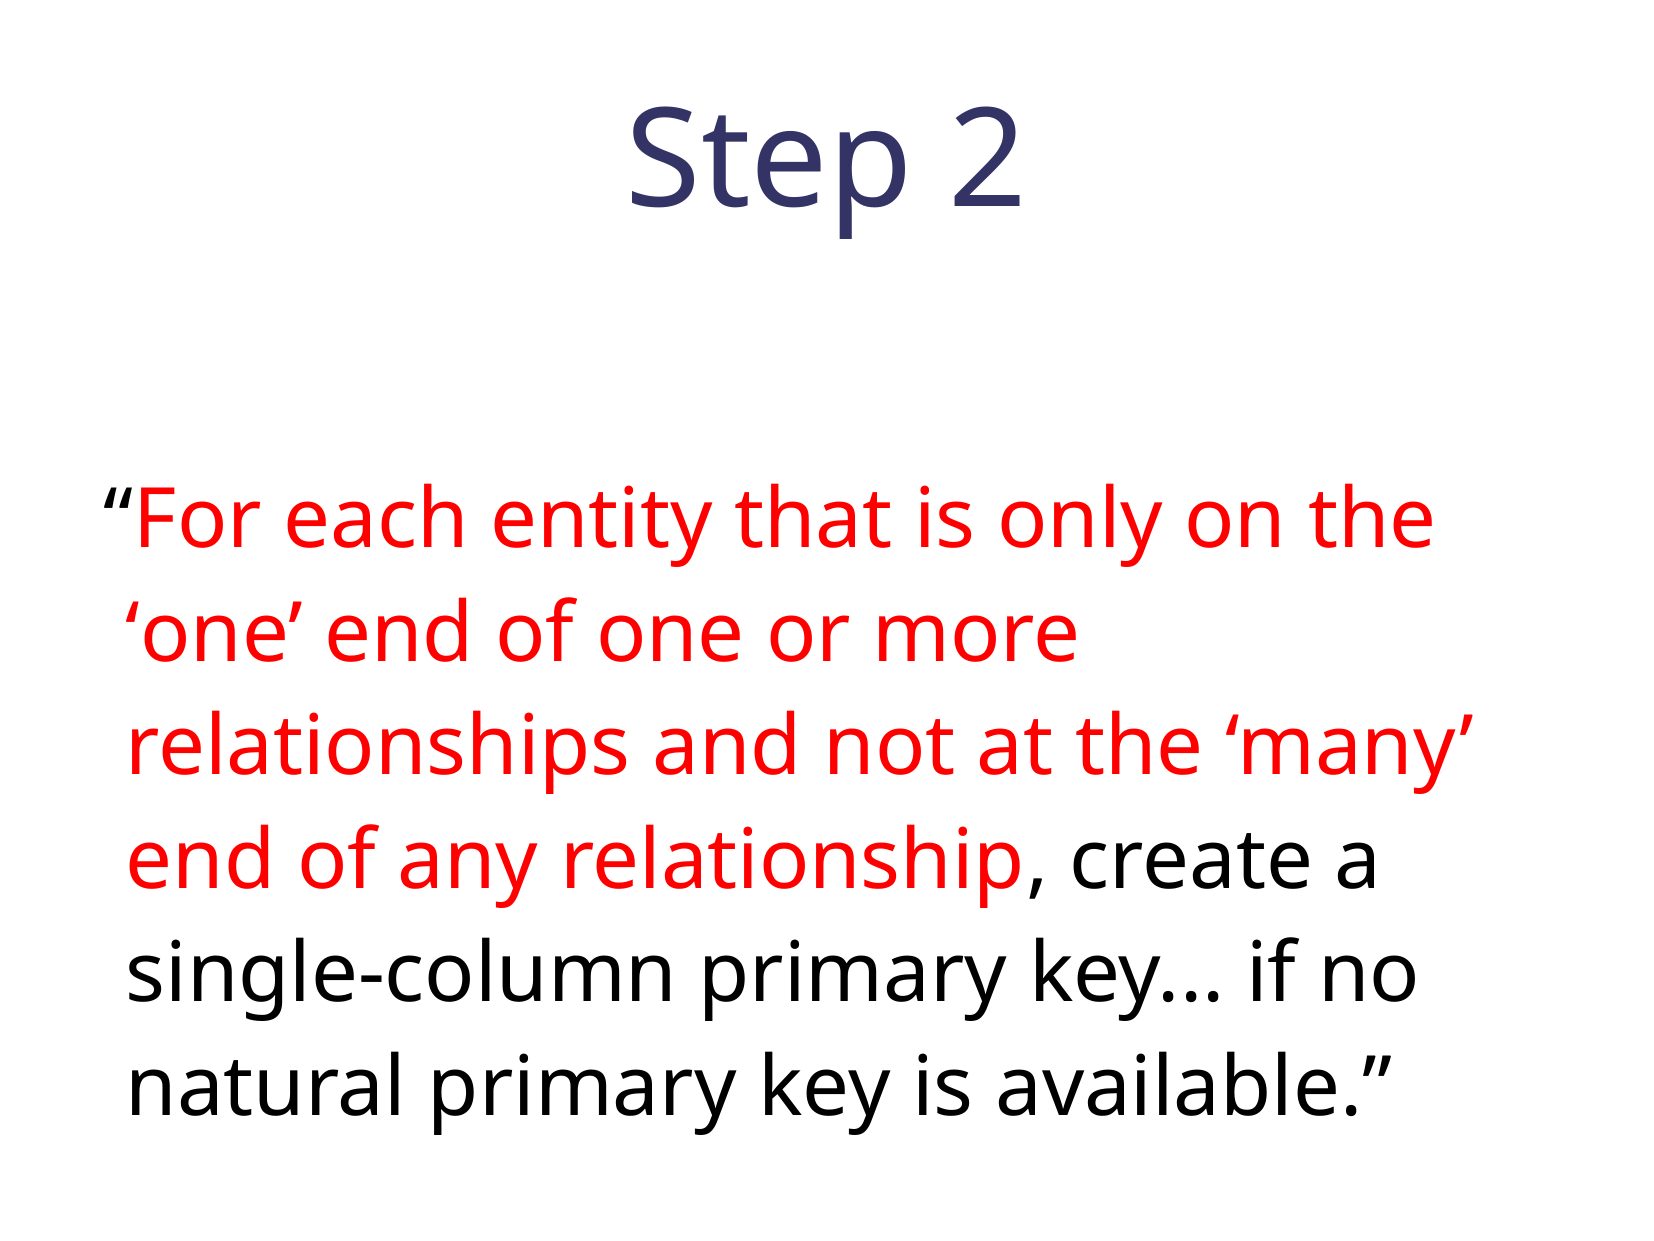

# Step 2
“For each entity that is only on the
 ‘one’ end of one or more
 relationships and not at the ‘many’
 end of any relationship, create a
 single-column primary key... if no
 natural primary key is available.”